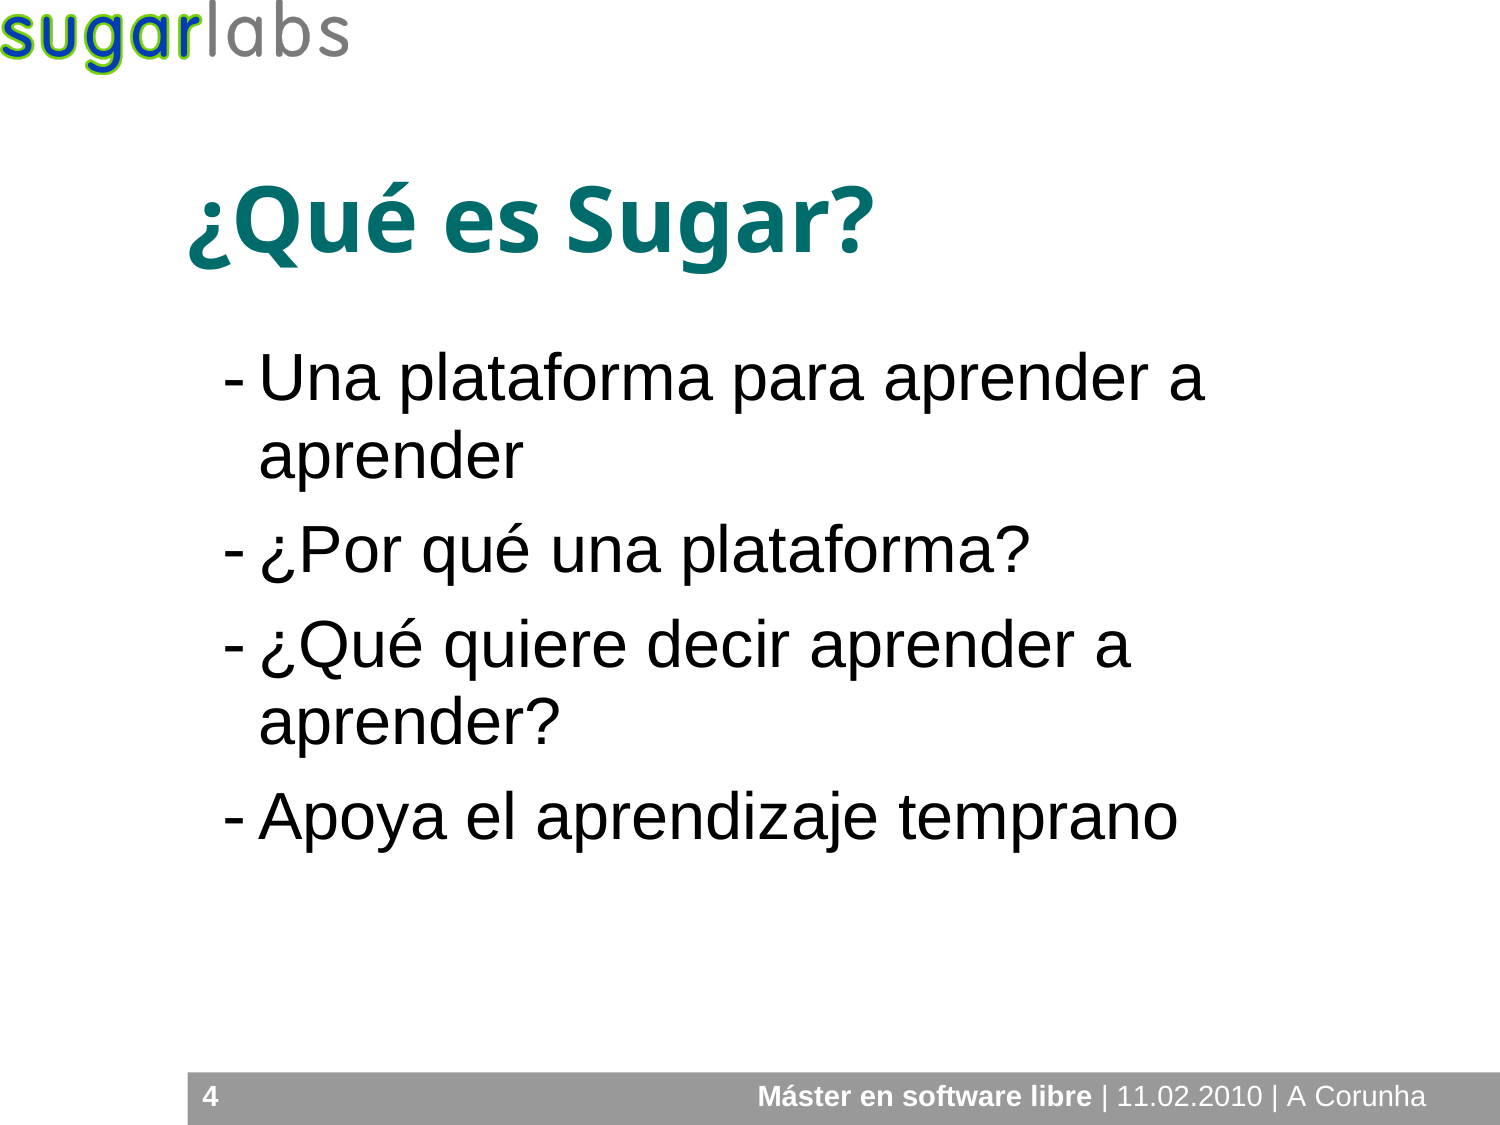

# ¿Qué es Sugar?
Una plataforma para aprender a aprender
¿Por qué una plataforma?
¿Qué quiere decir aprender a aprender?
Apoya el aprendizaje temprano